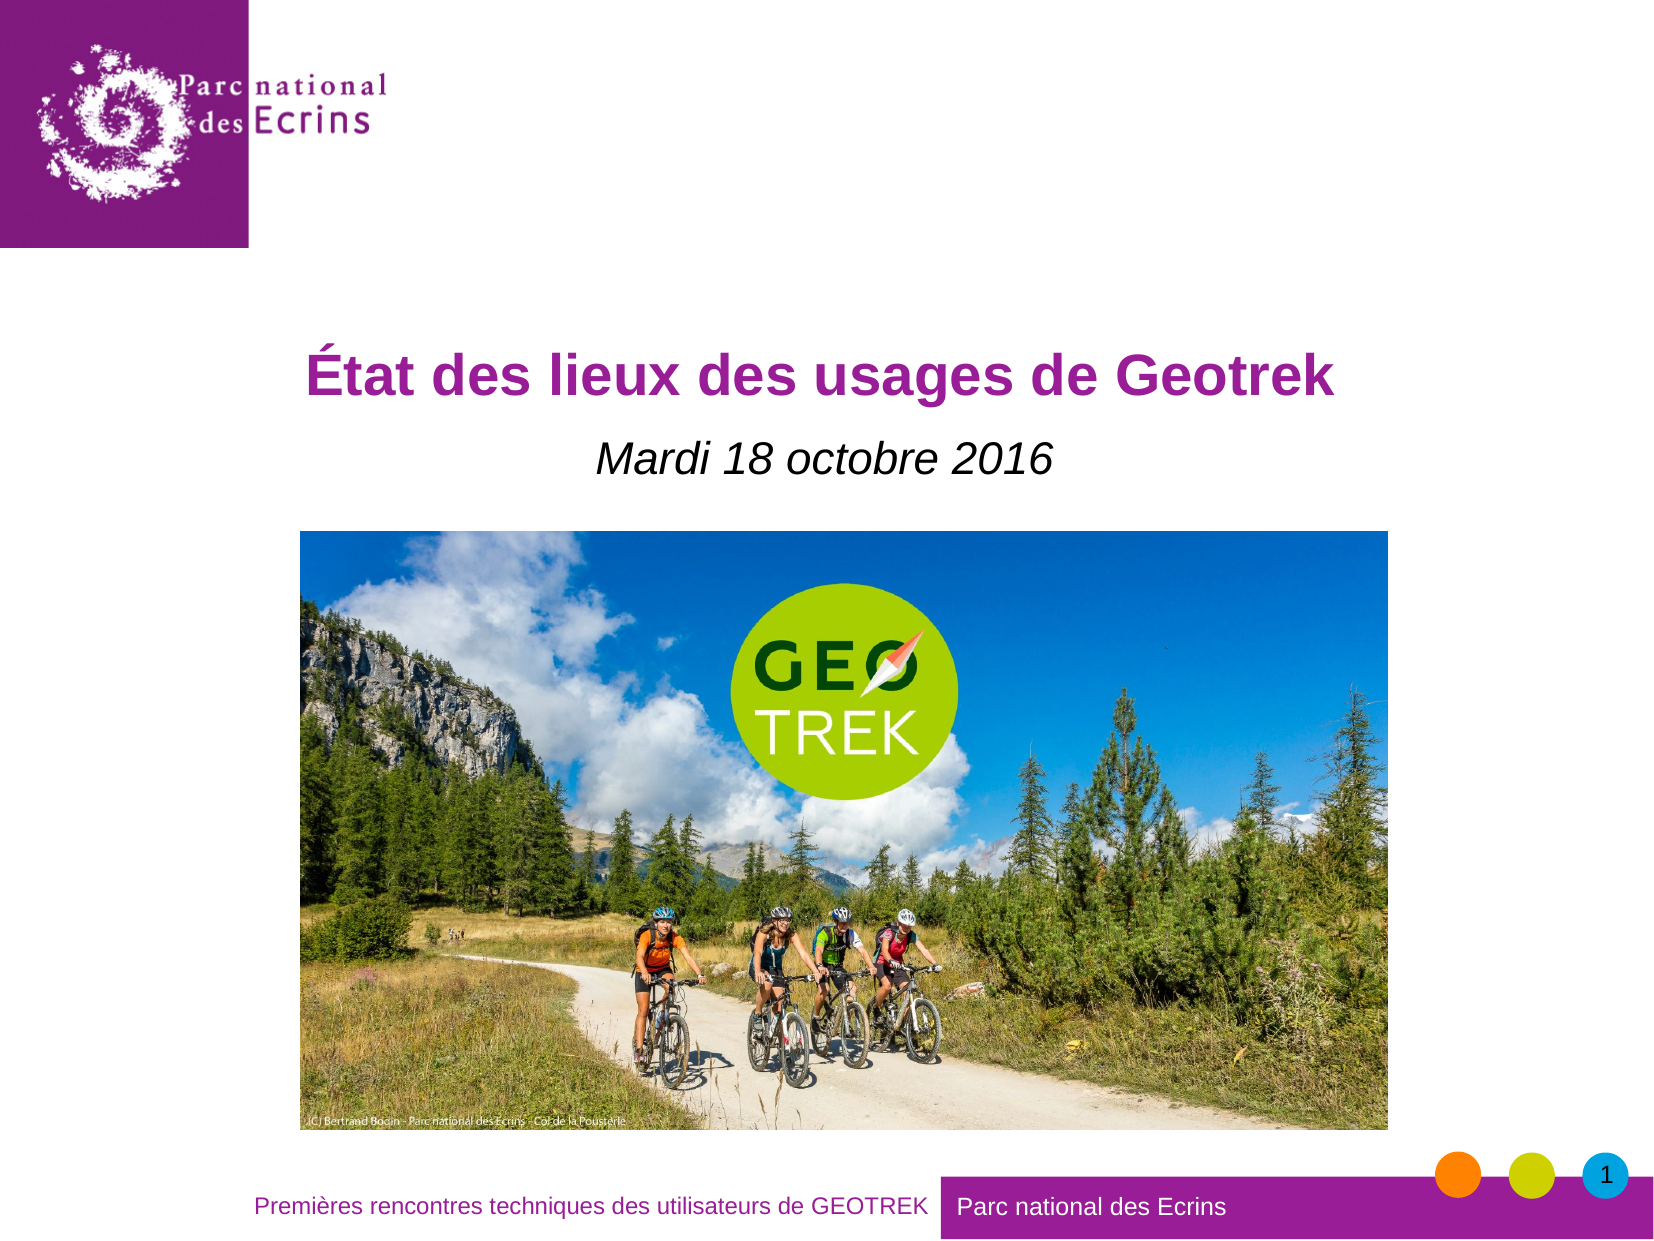

# État des lieux des usages de Geotrek
Mardi 18 octobre 2016